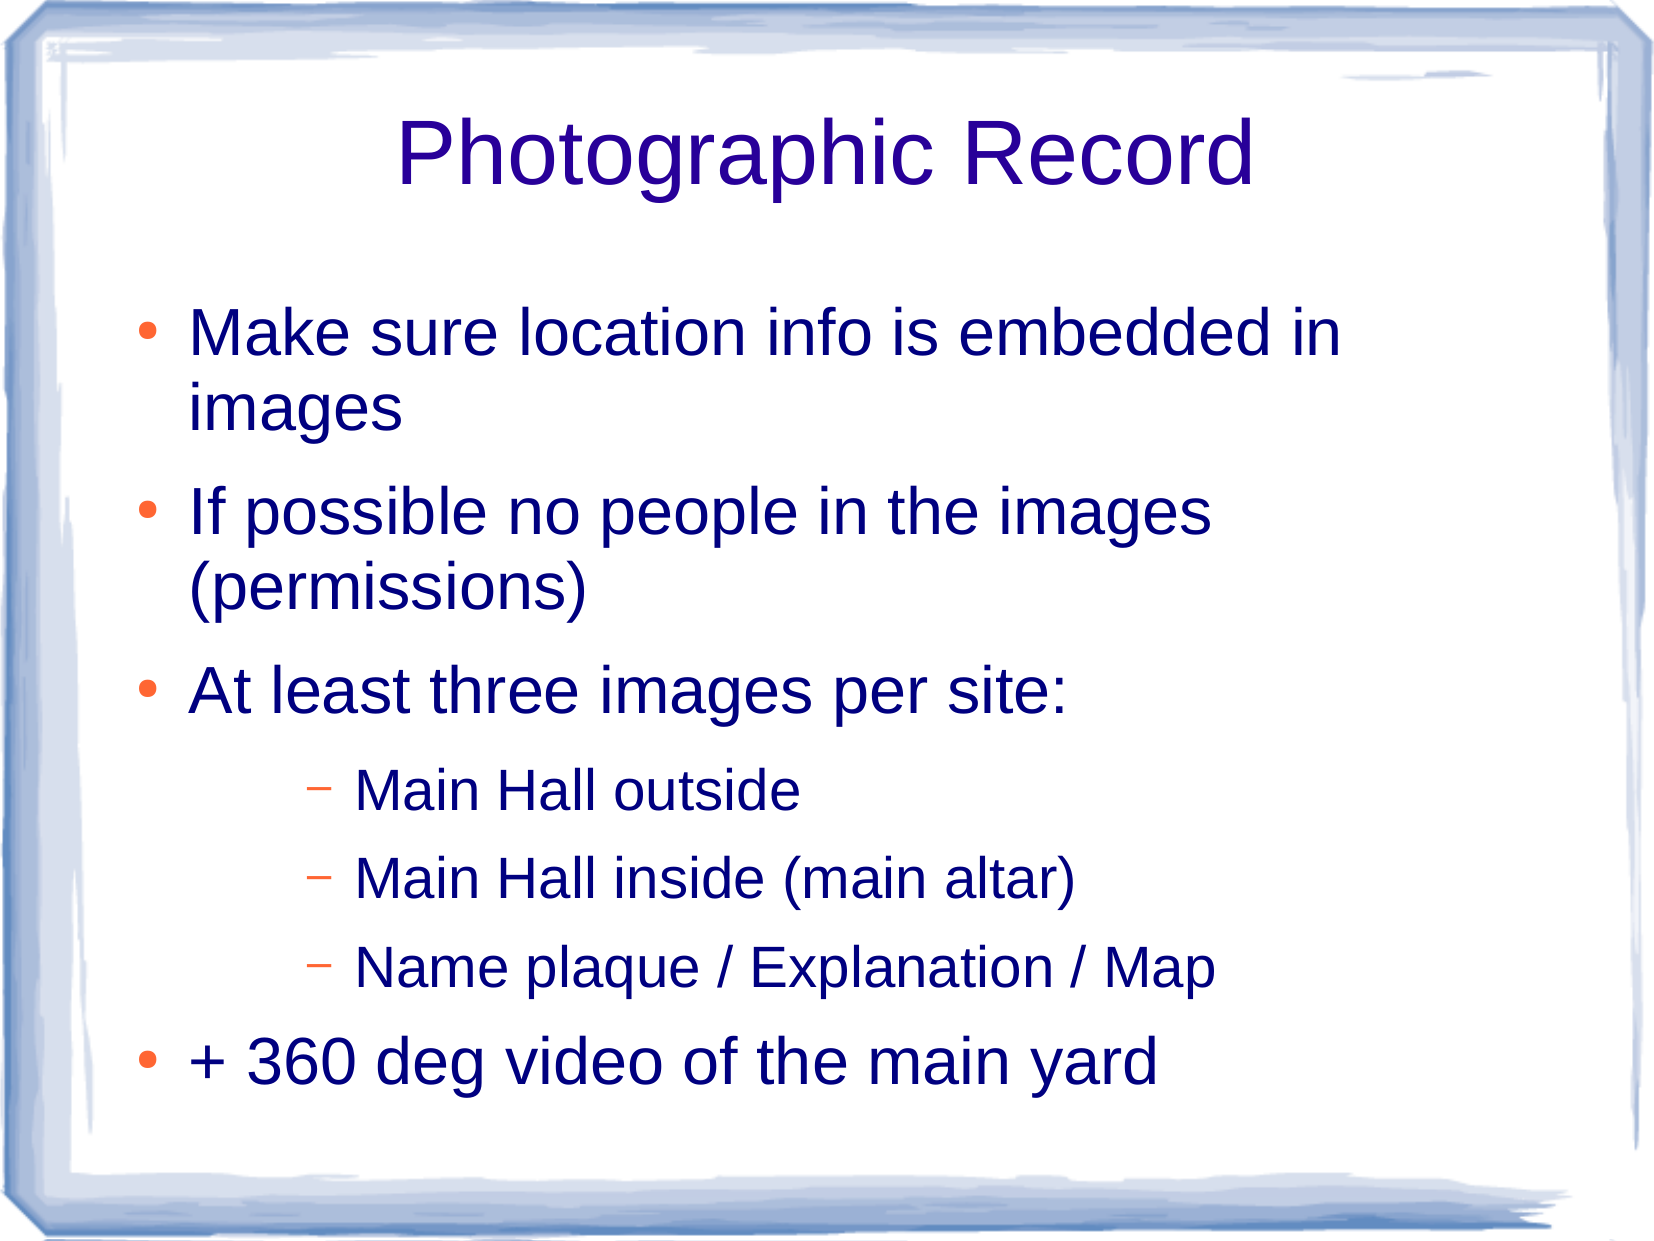

# Photographic Record
Make sure location info is embedded in images
If possible no people in the images (permissions)
At least three images per site:
Main Hall outside
Main Hall inside (main altar)
Name plaque / Explanation / Map
+ 360 deg video of the main yard